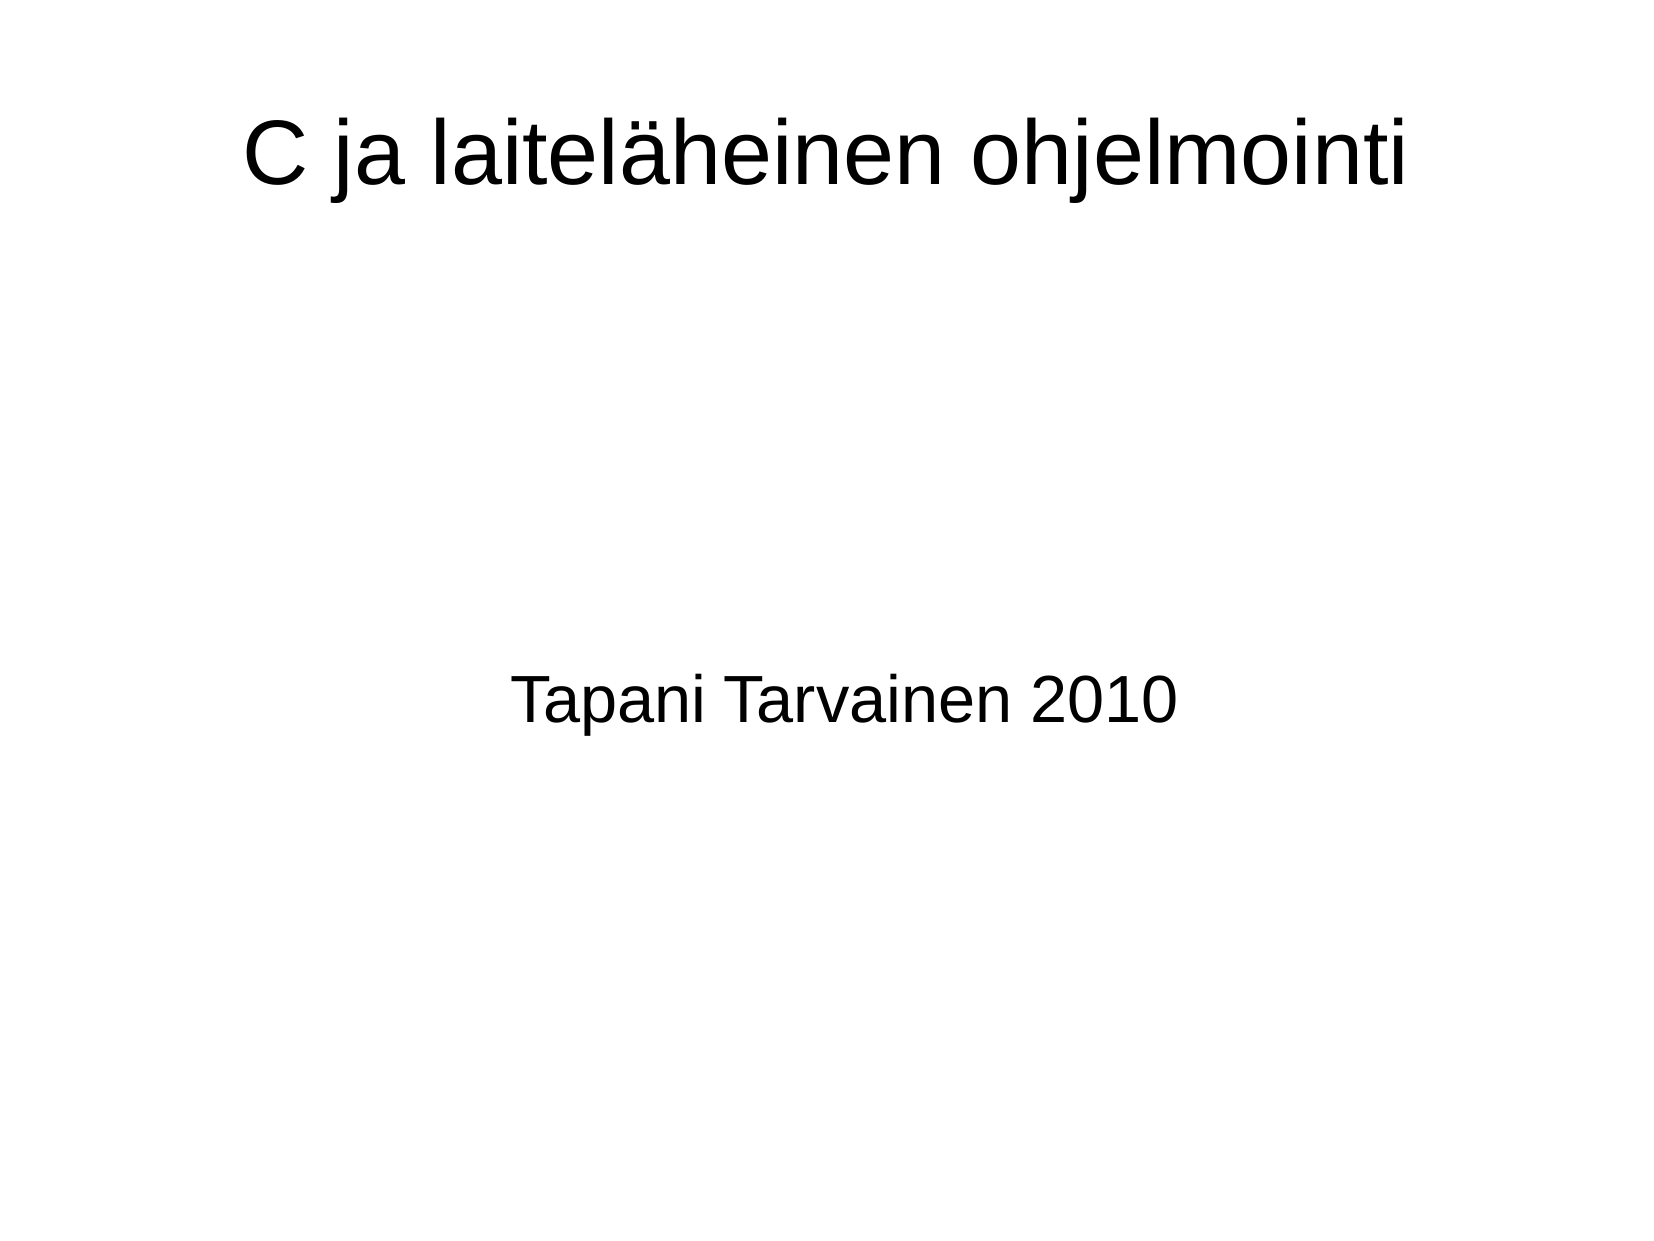

# C ja laiteläheinen ohjelmointi
Tapani Tarvainen 2010